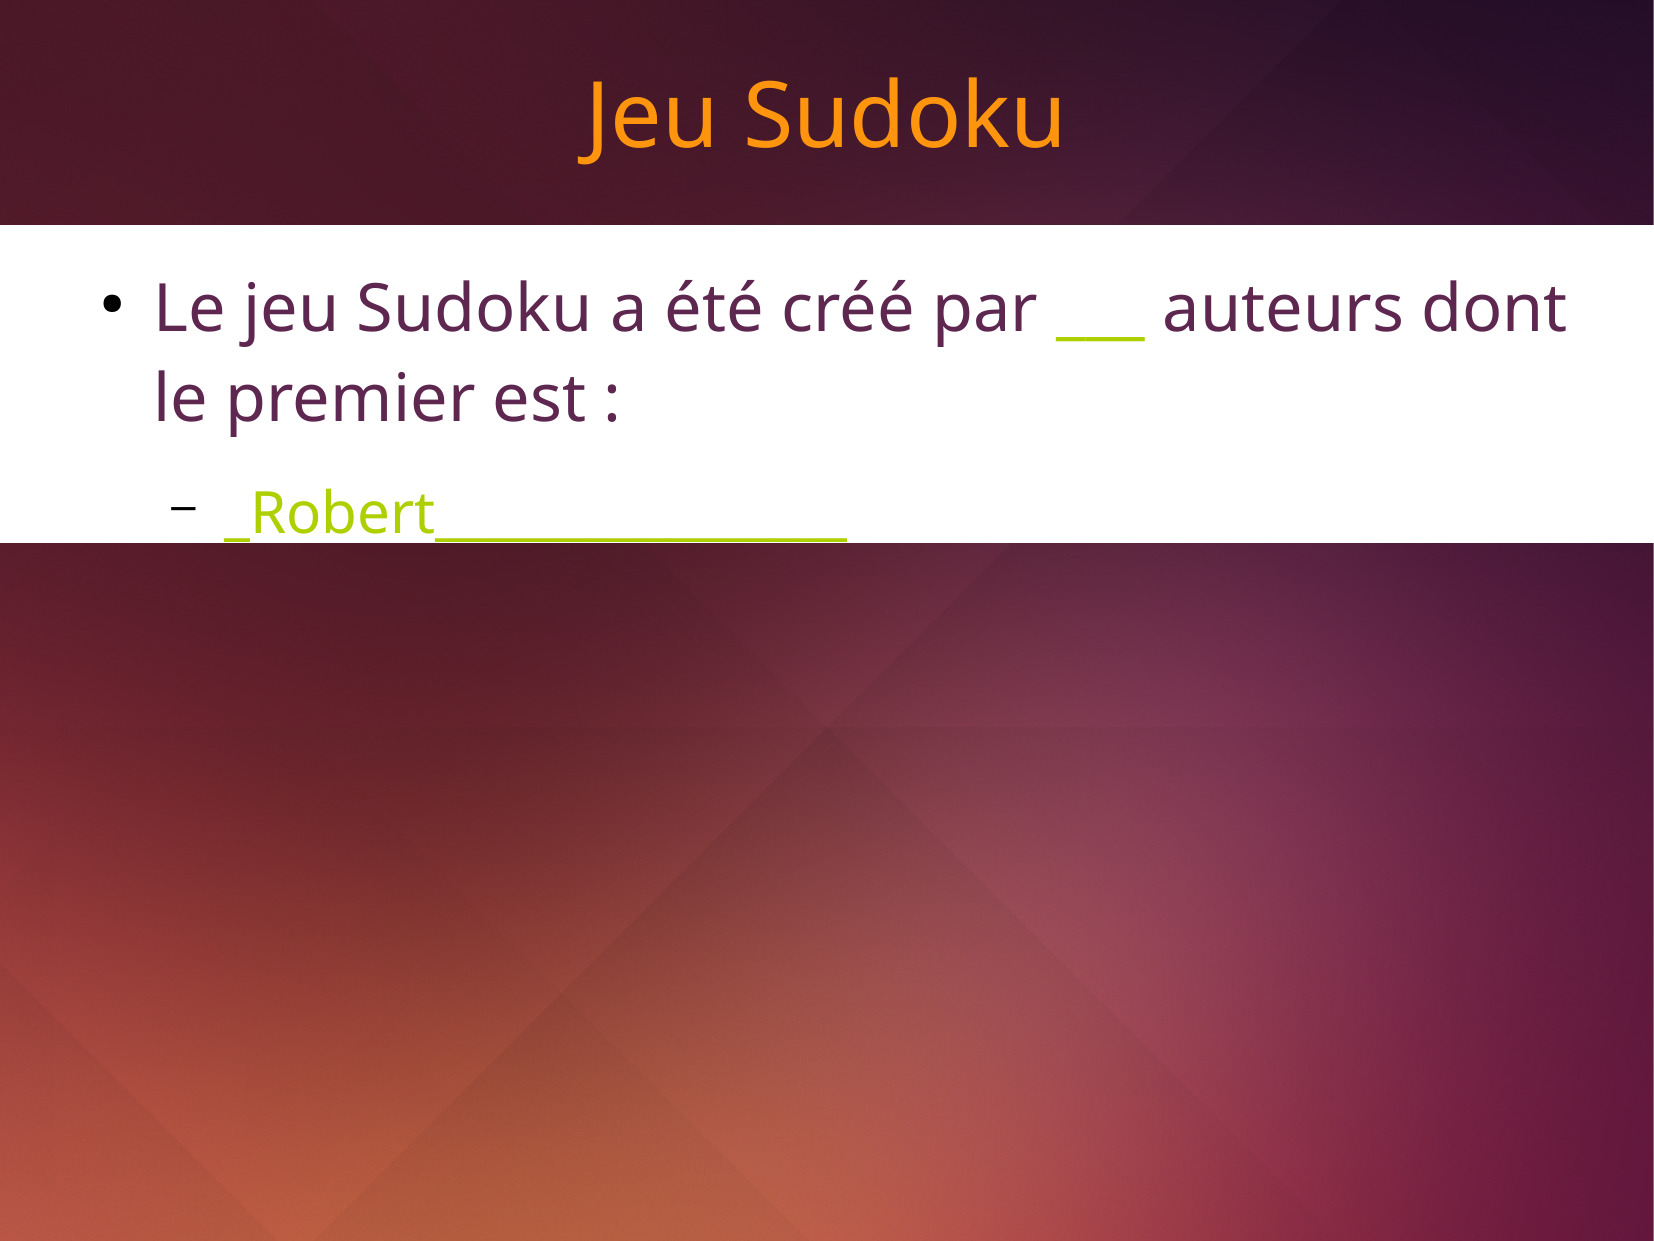

# Jeu Sudoku
Le jeu Sudoku a été créé par ___ auteurs dont le premier est :
_Robert________________